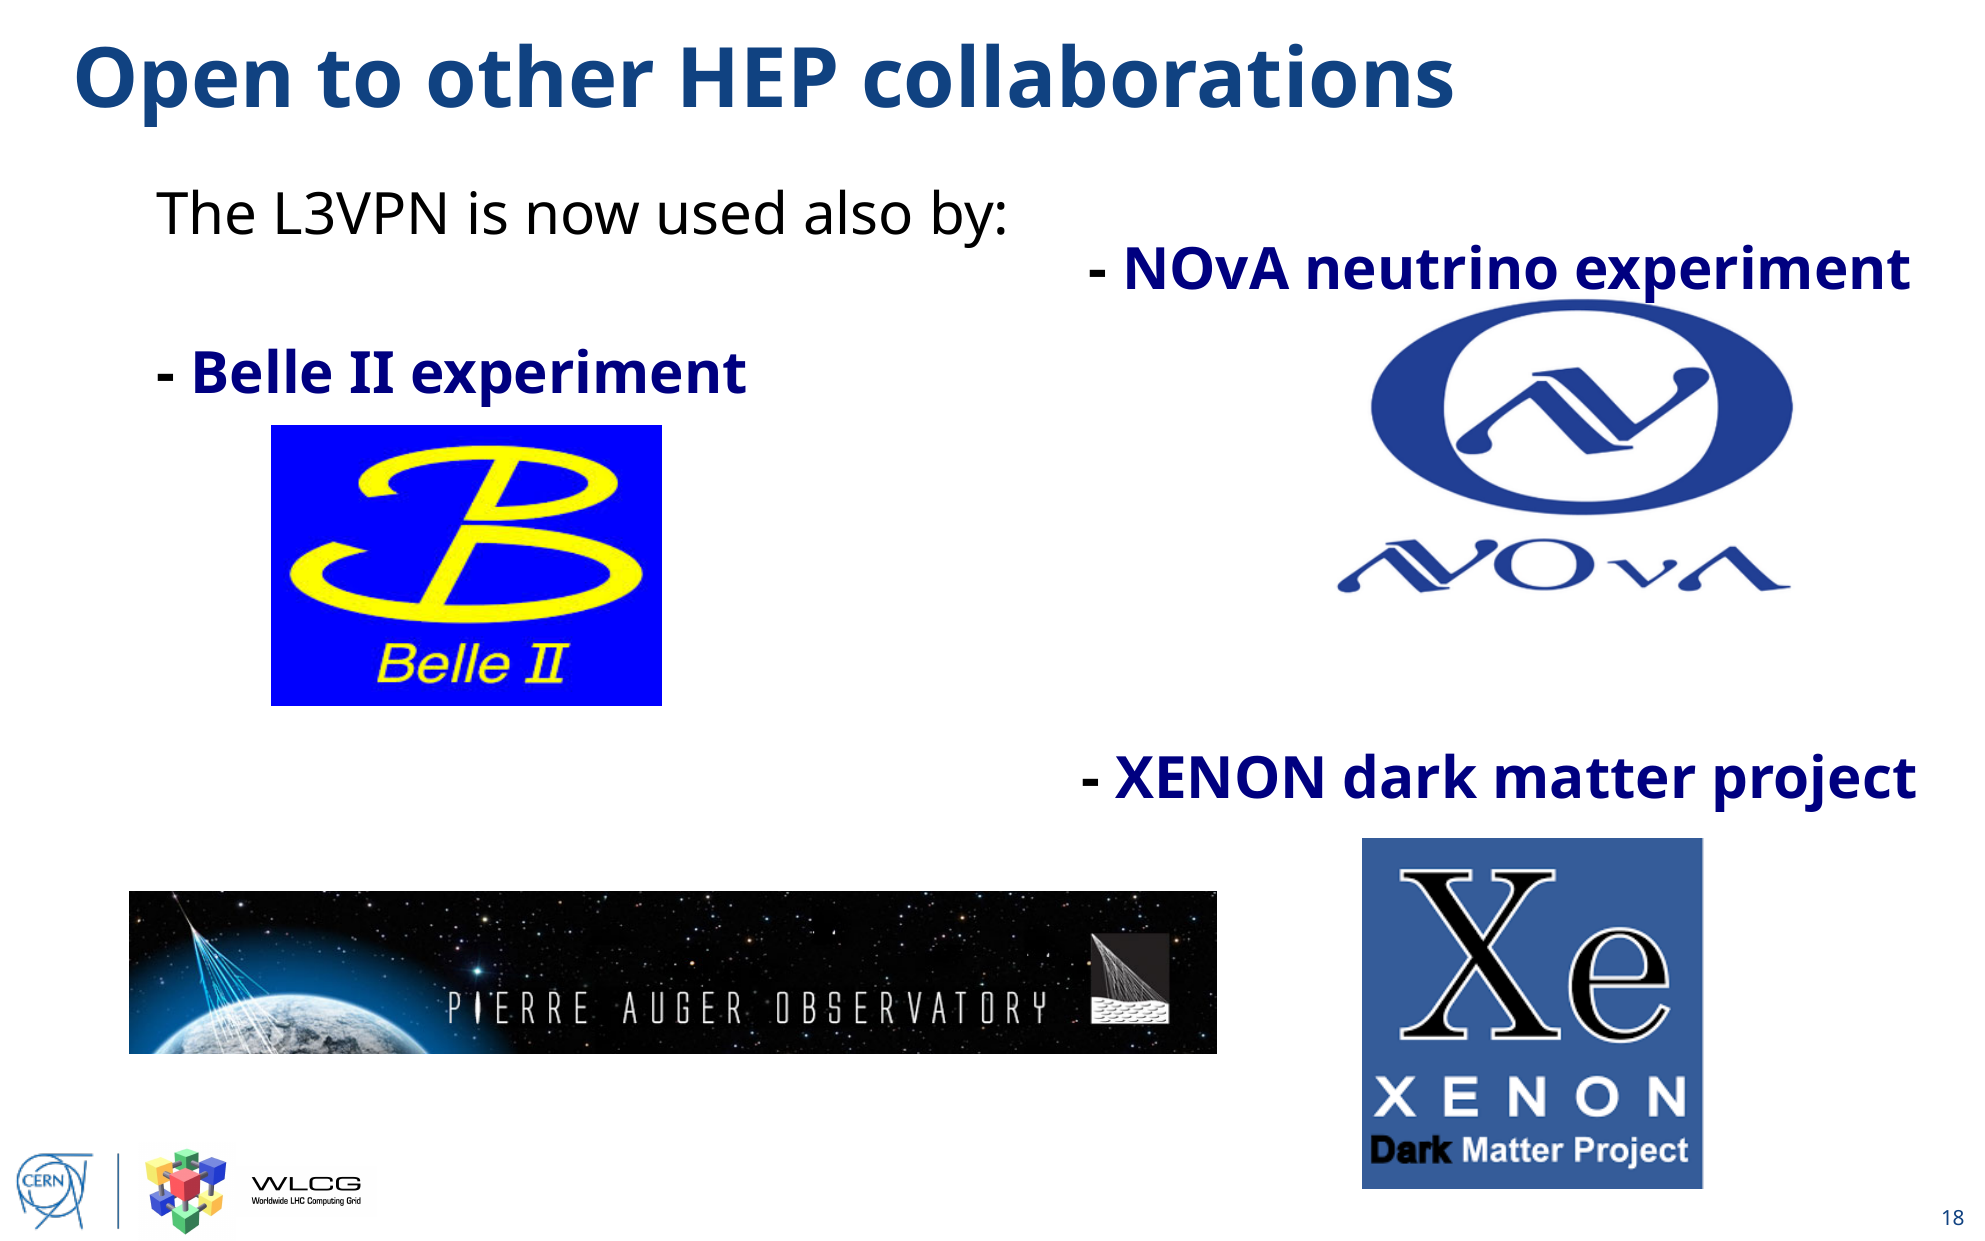

# Open to other HEP collaborations
The L3VPN is now used also by:
- Belle II experiment
- Pierre Auger observatory
- NOvA neutrino experiment
- XENON dark matter project